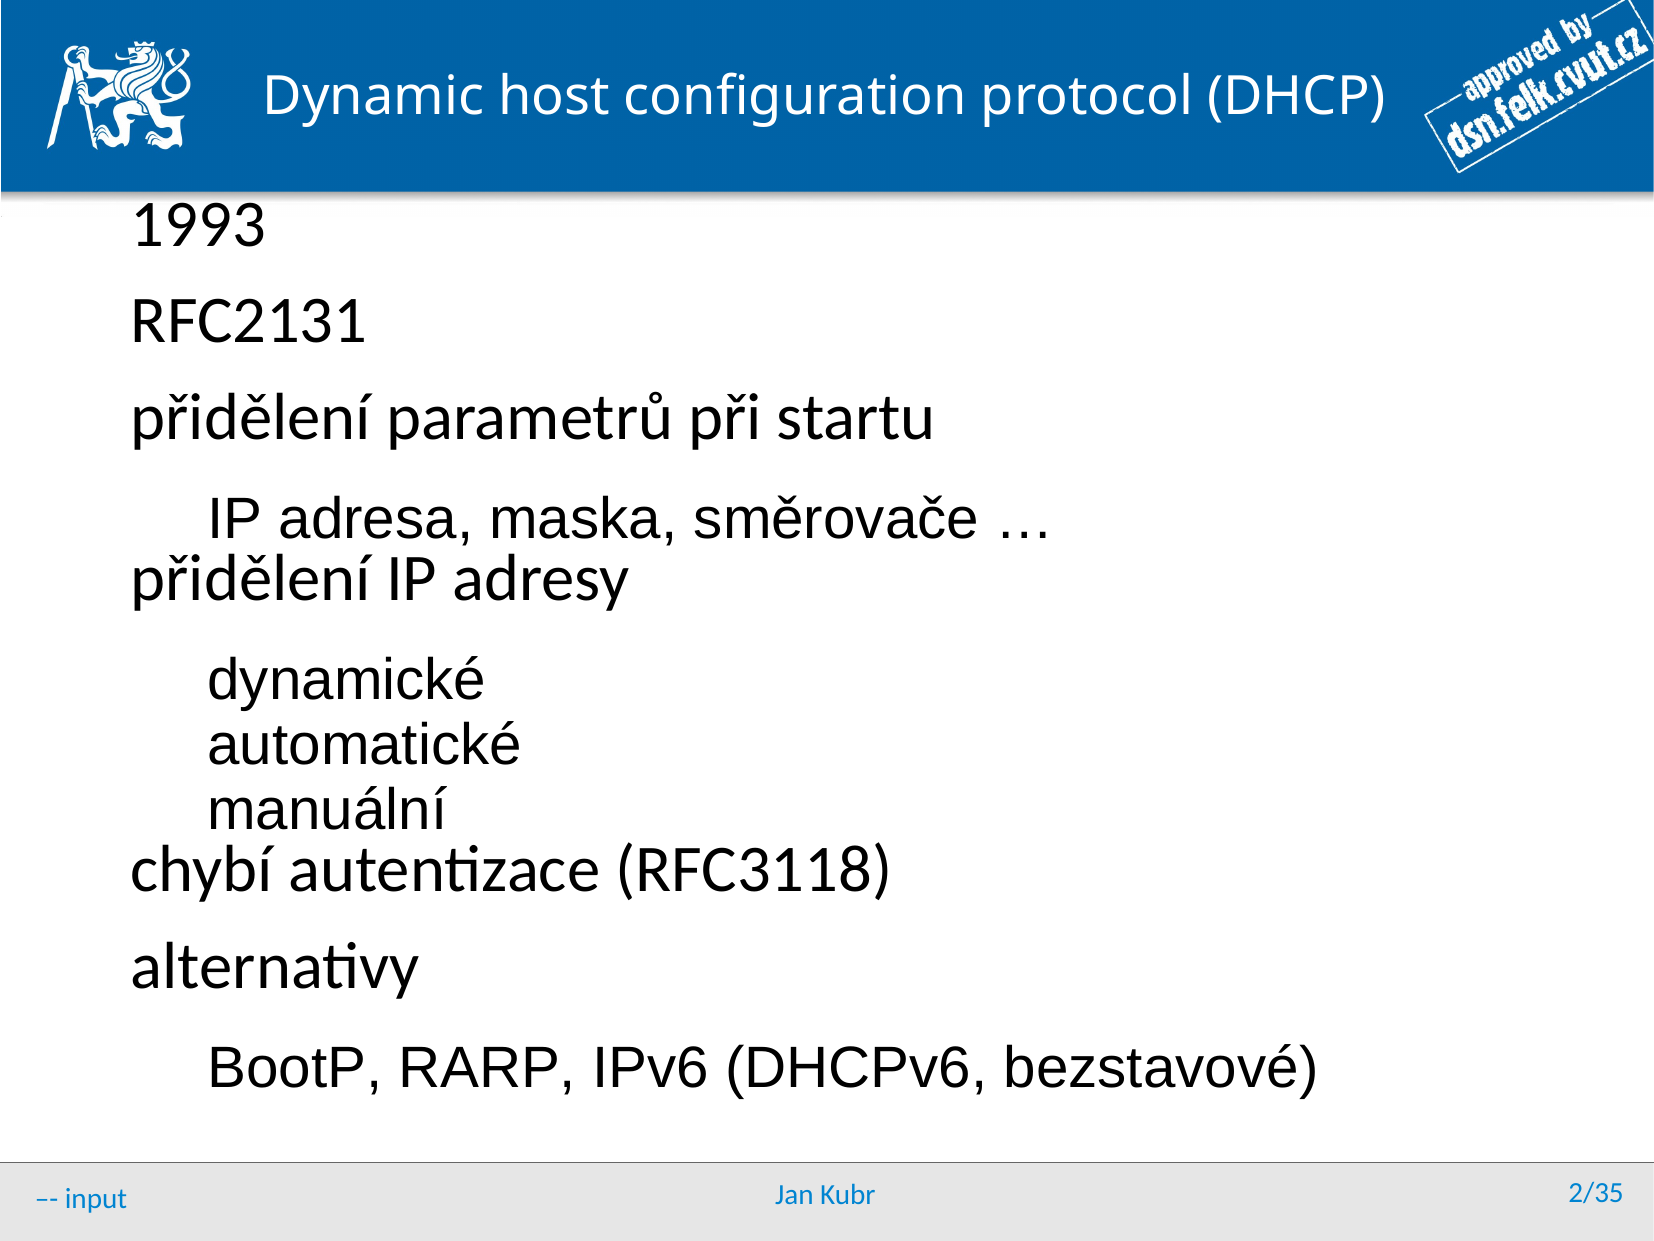

# Dynamic host configuration protocol (DHCP)
1993
RFC2131
přidělení parametrů při startu
IP adresa, maska, směrovače …
přidělení IP adresy
dynamické
automatické
manuální
chybí autentizace (RFC3118)
alternativy
BootP, RARP, IPv6 (DHCPv6, bezstavové)
2
Jan Kubr
02/2006